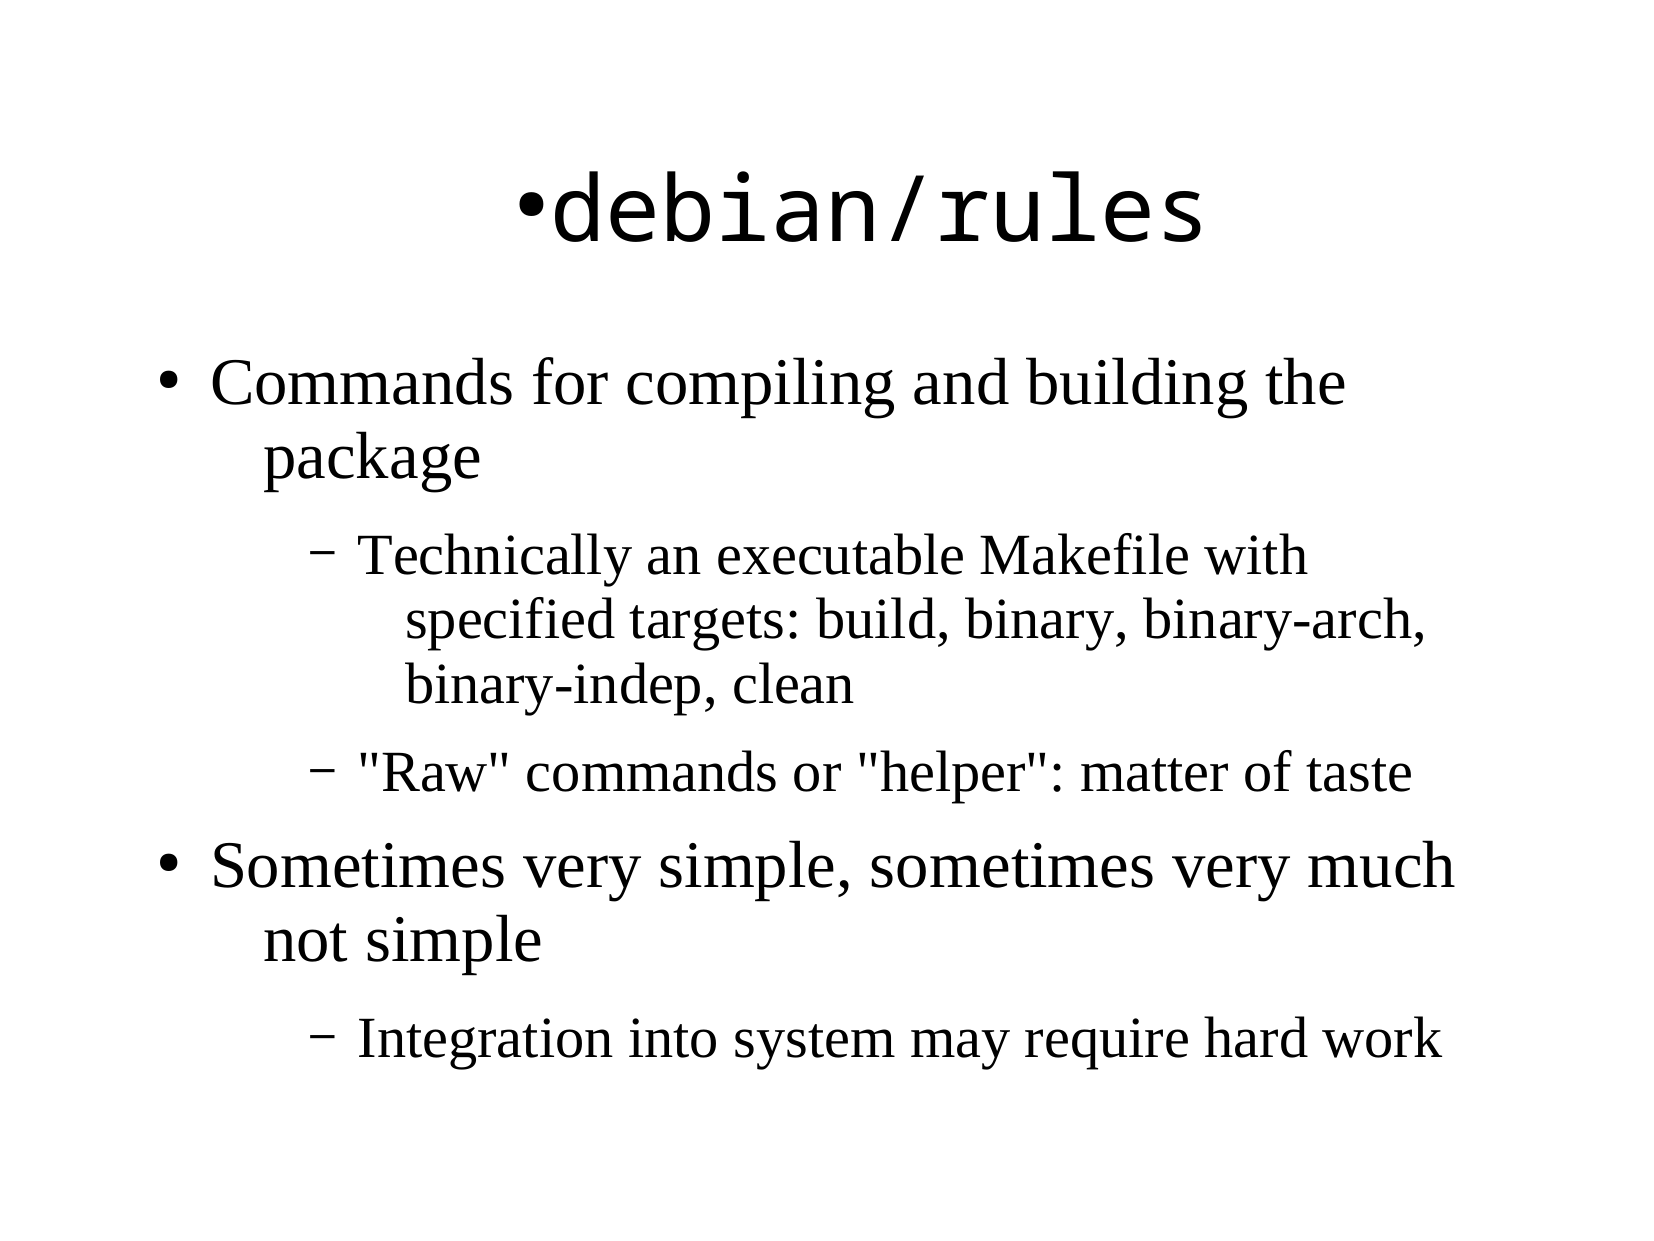

# debian/rules
Commands for compiling and building the package
Technically an executable Makefile with specified targets: build, binary, binary-arch, binary-indep, clean
"Raw" commands or "helper": matter of taste
Sometimes very simple, sometimes very much not simple
Integration into system may require hard work